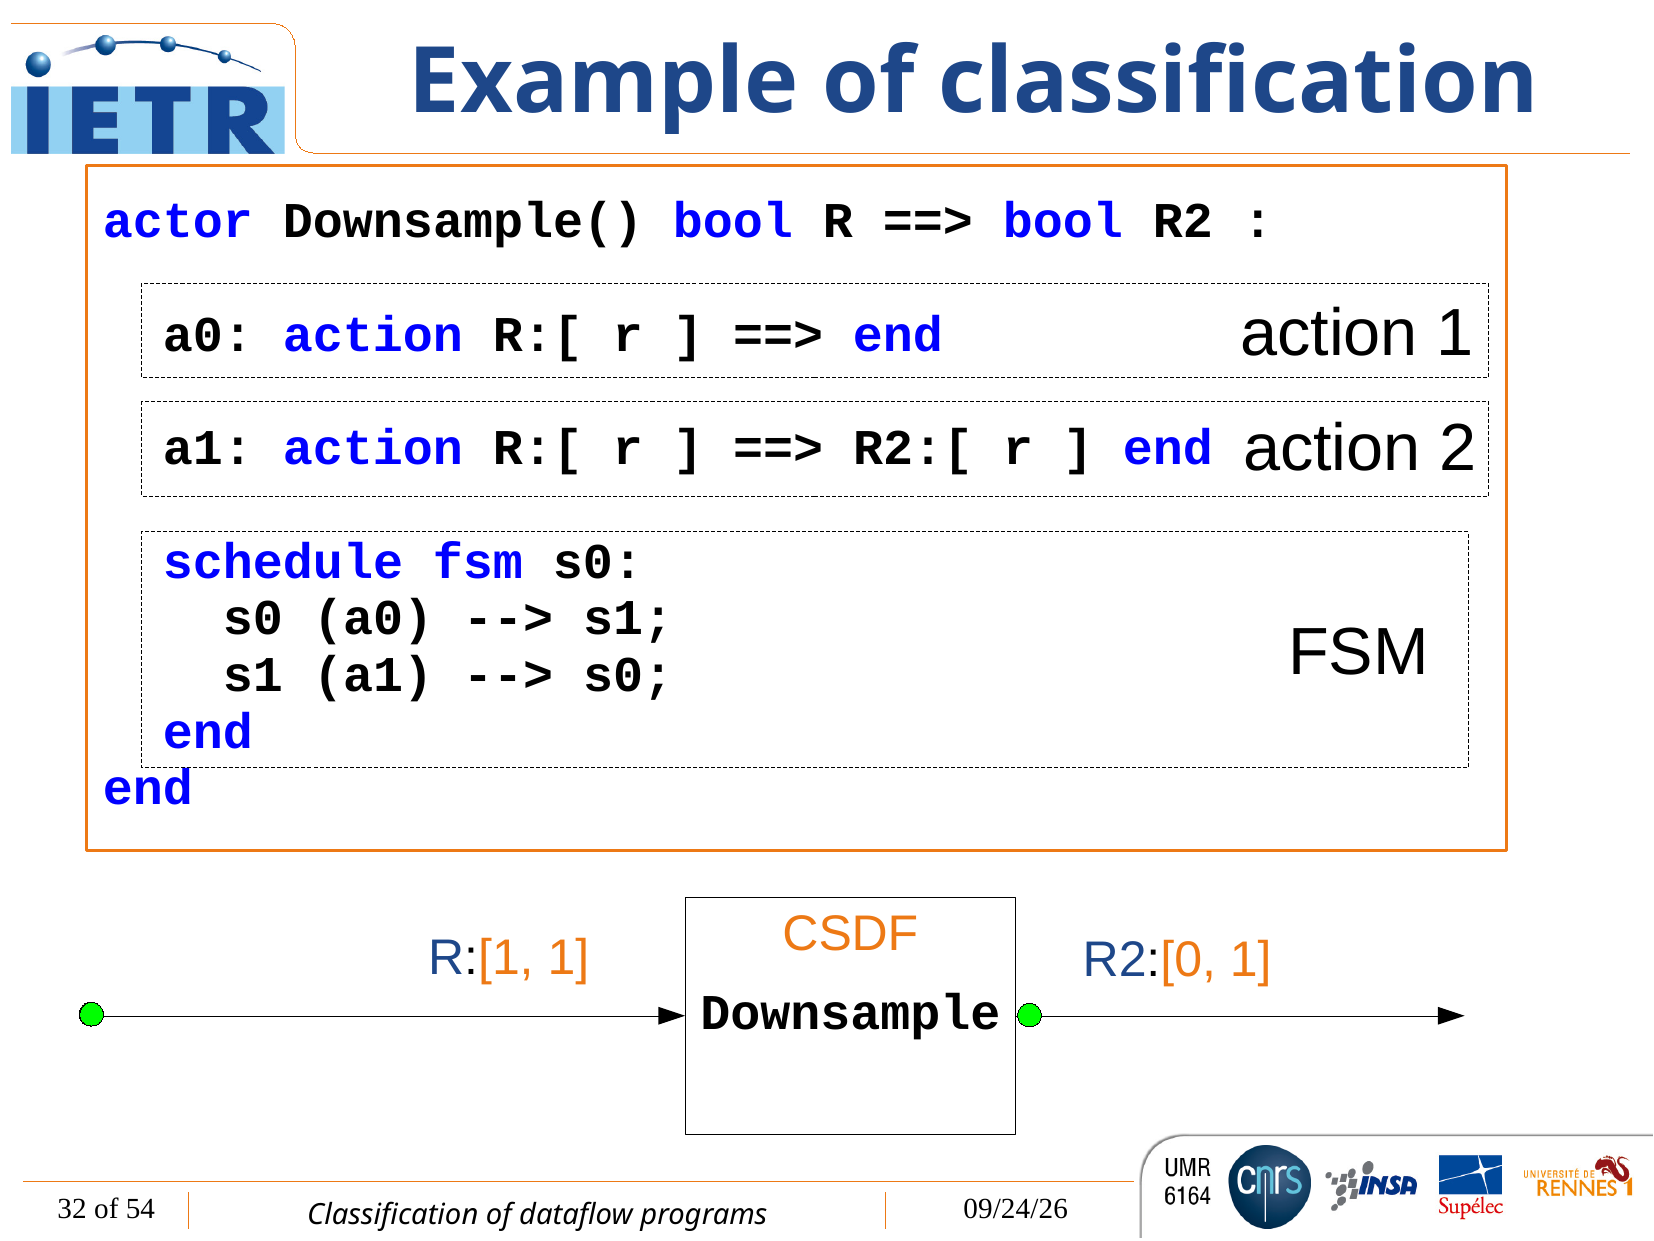

# Example of classification
actor Downsample() bool R ==> bool R2 :
 a0: action R:[ r ] ==> end
 a1: action R:[ r ] ==> R2:[ r ] end
 schedule fsm s0:
 s0 (a0) --> s1;
 s1 (a1) --> s0;
 end
end
action 1
action 2
FSM
Downsample
CSDF
R:[1, 1]
R2:[0, 1]
32
Classification of dataflow programs